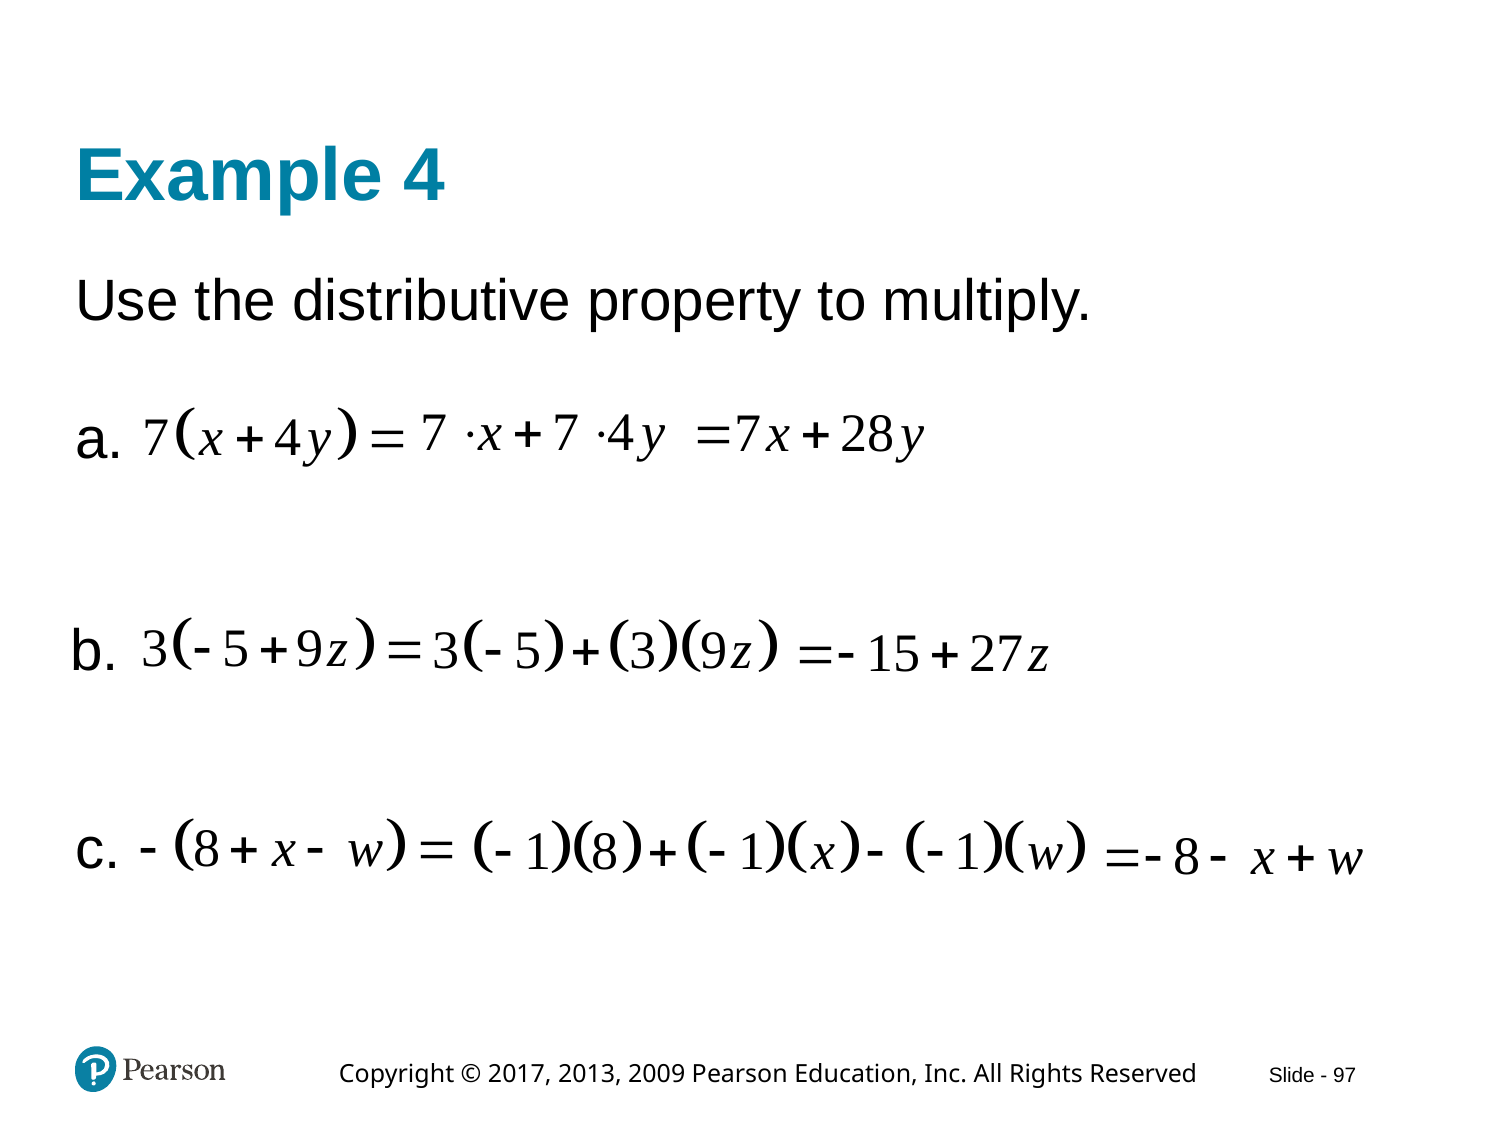

# Example 4
Use the distributive property to multiply.
a.
b.
c.